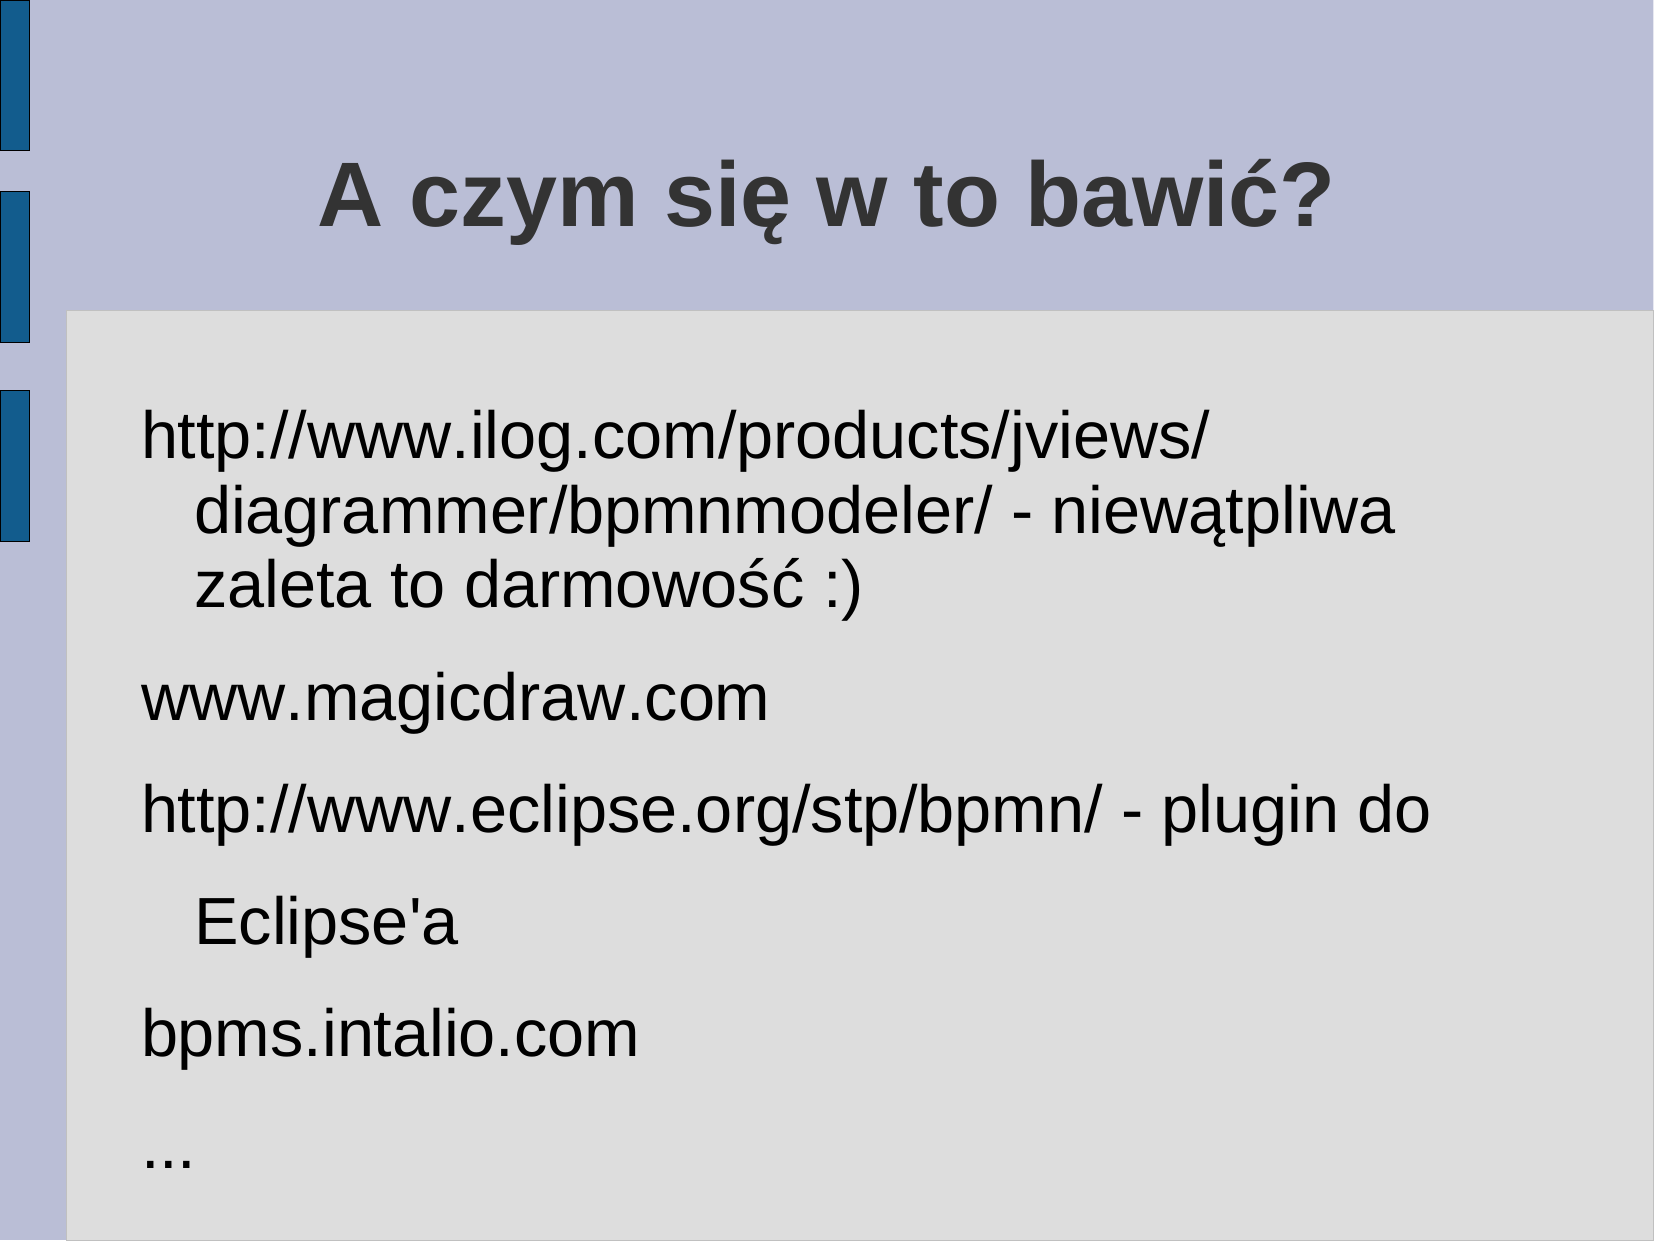

# A czym się w to bawić?
http://www.ilog.com/products/jviews/diagrammer/bpmnmodeler/ - niewątpliwa zaleta to darmowość :)
www.magicdraw.com
http://www.eclipse.org/stp/bpmn/ - plugin do Eclipse'a
bpms.intalio.com
...